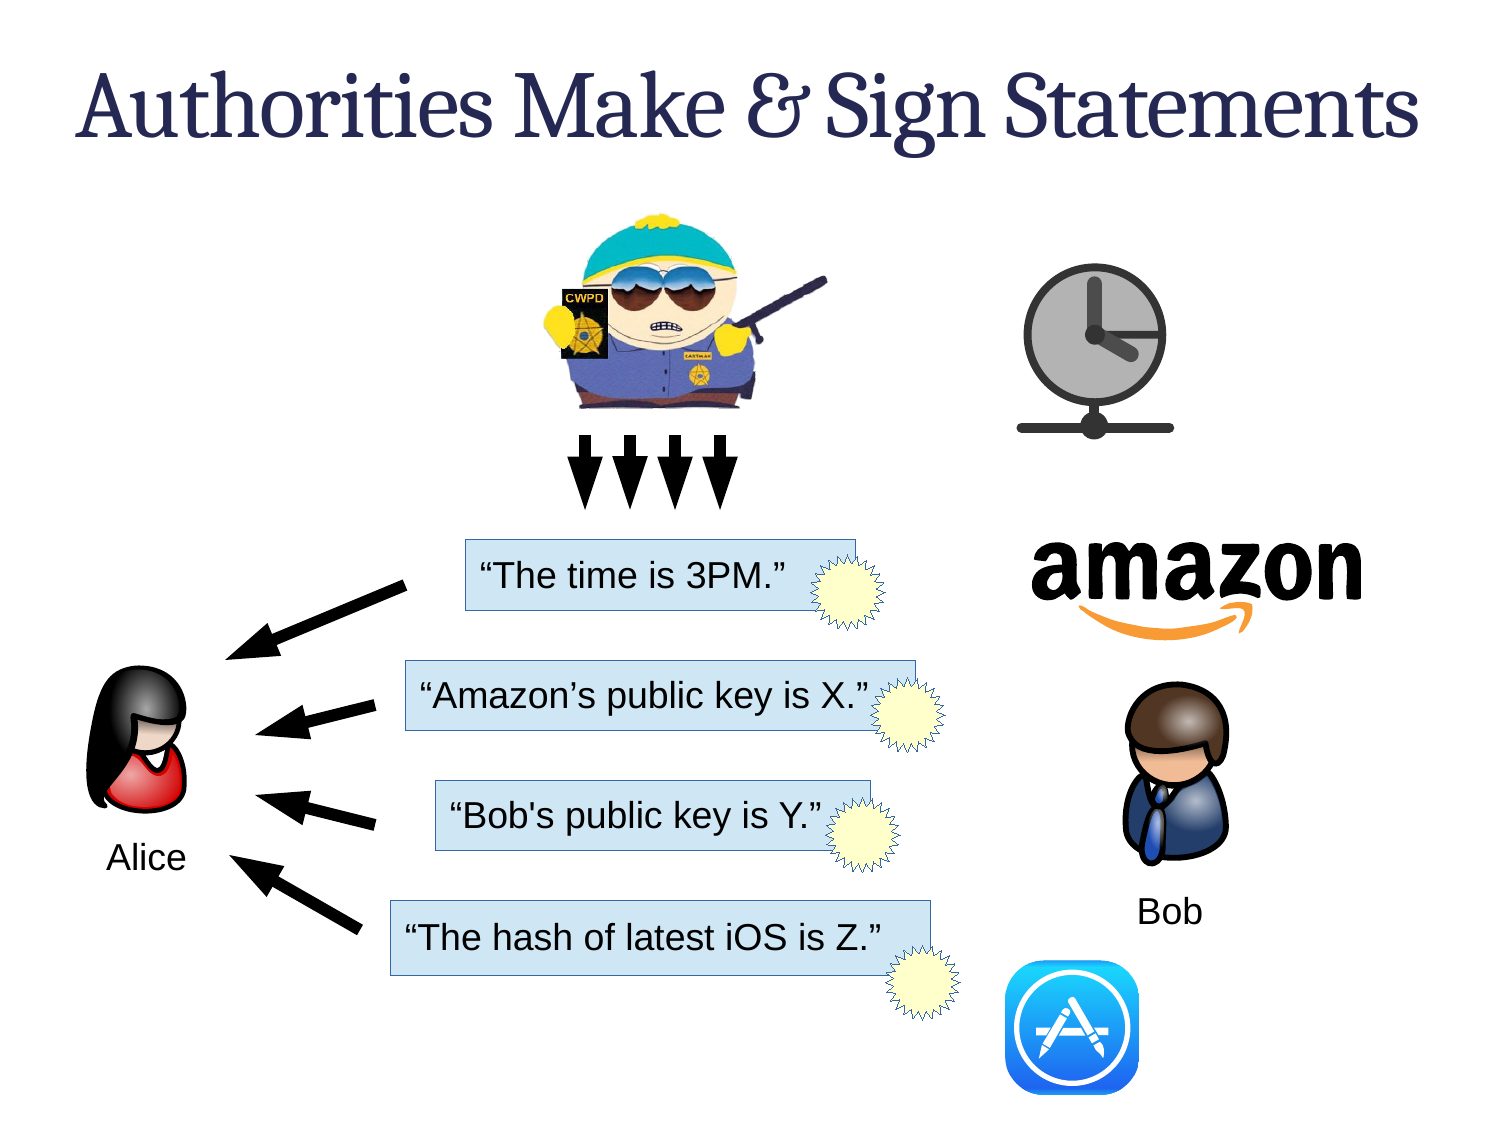

# Authorities Make & Sign Statements
“The time is 3PM.”
Alice
“Amazon’s public key is X.”
Bob
“Bob's public key is Y.”
“The hash of latest iOS is Z.”